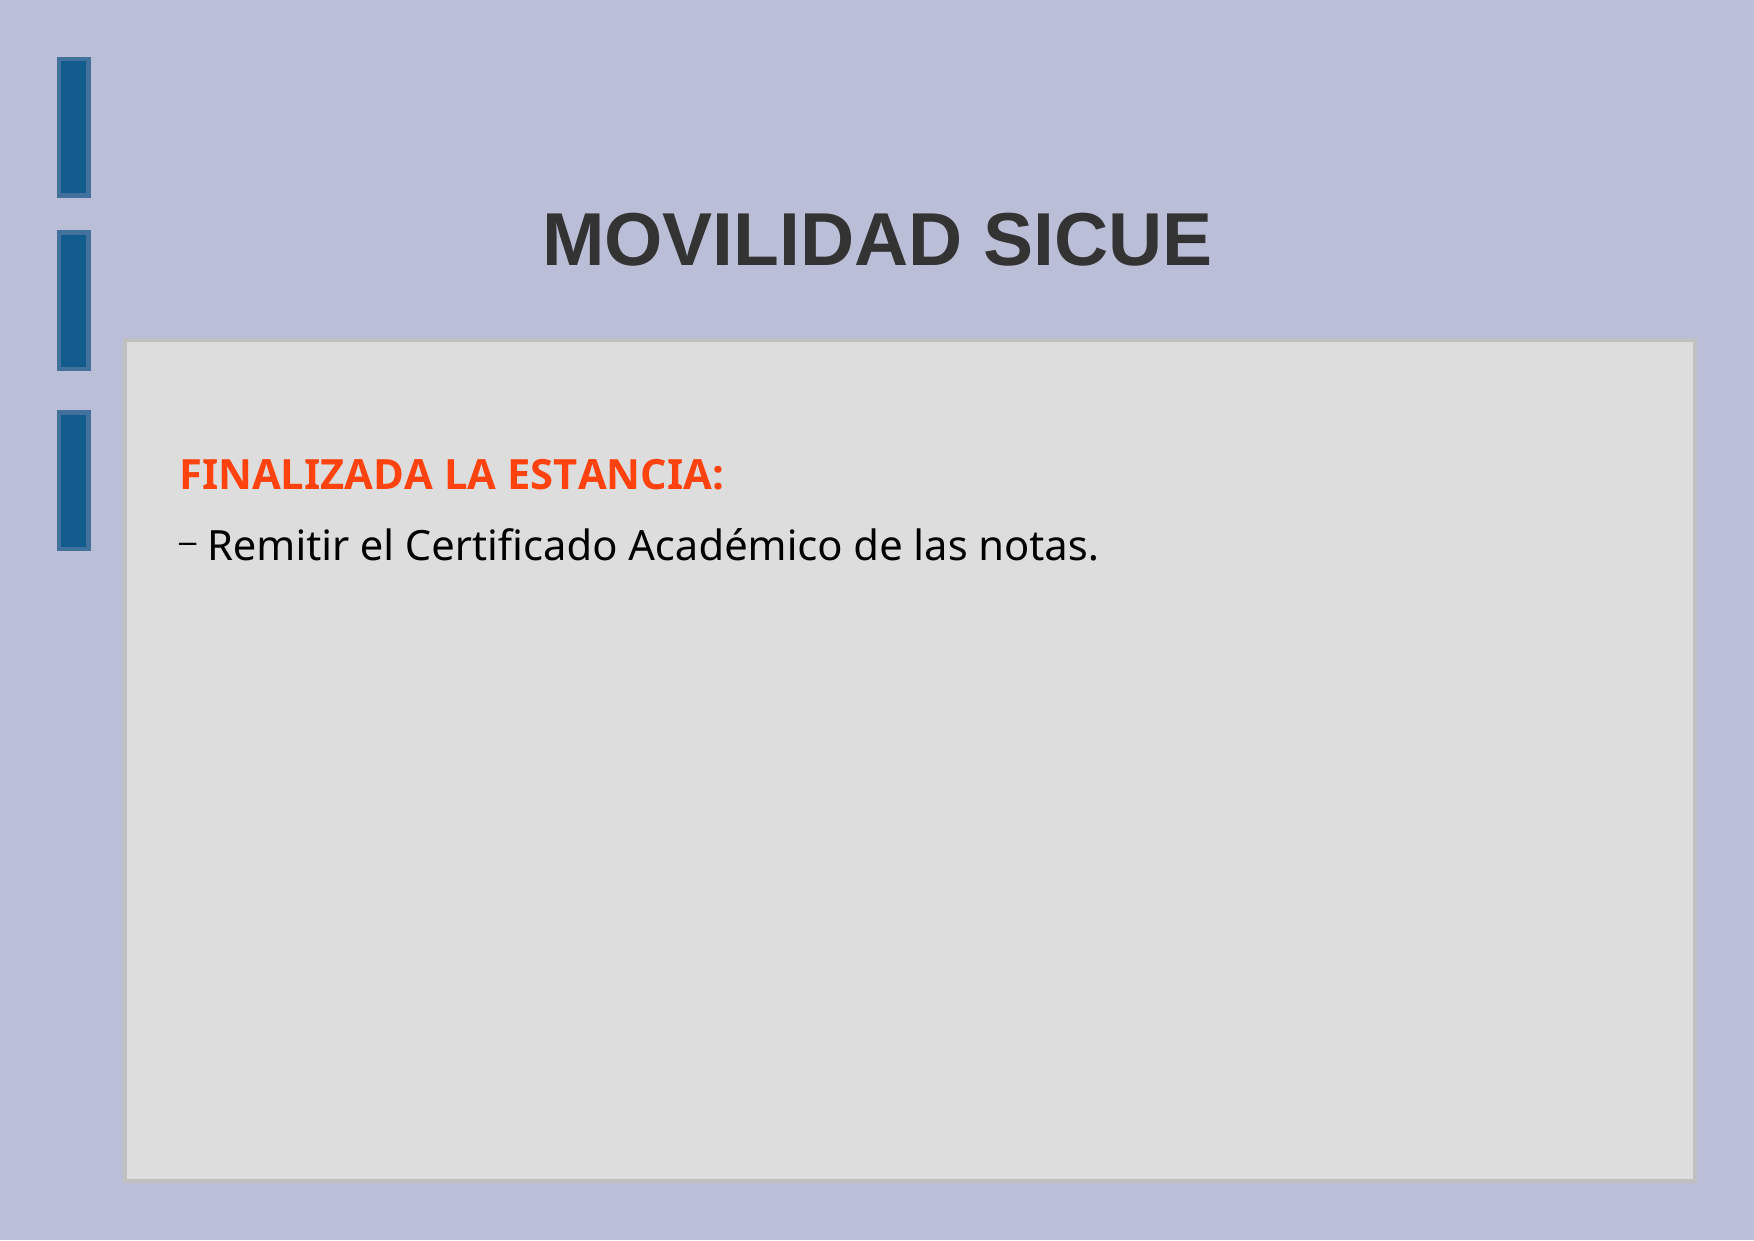

# MOVILIDAD SICUE
FINALIZADA LA ESTANCIA:
 Remitir el Certificado Académico de las notas.